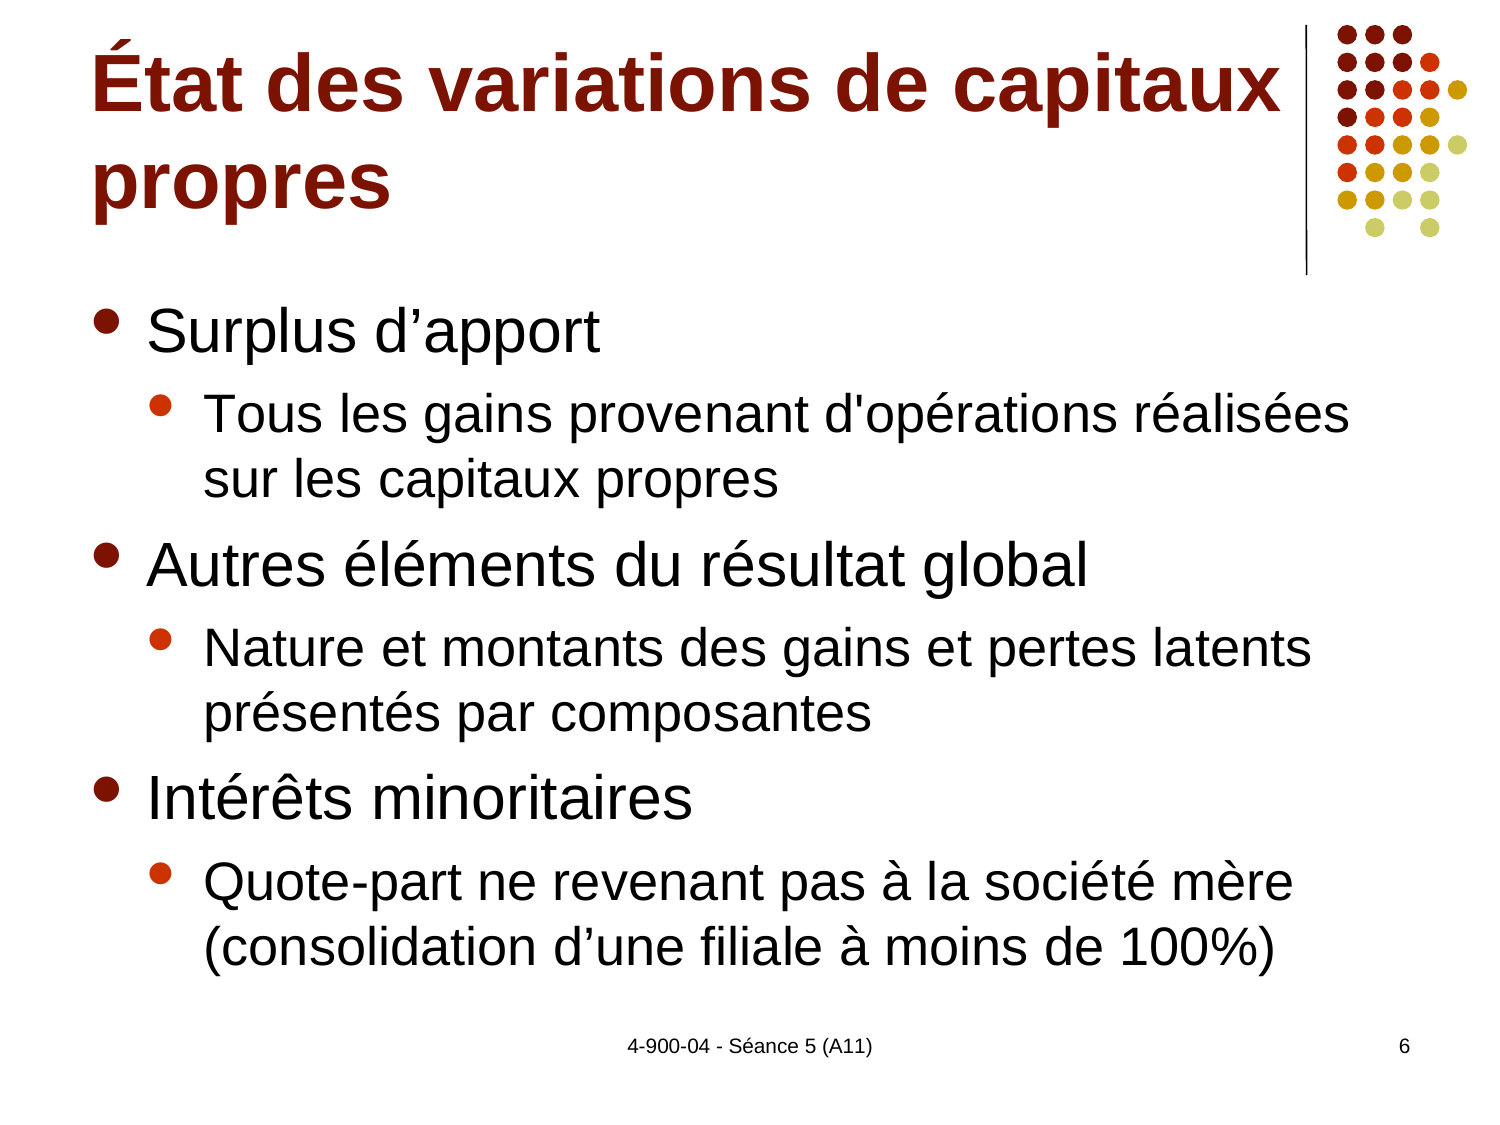

État des variations de capitaux propres
Surplus d’apport
Tous les gains provenant d'opérations réalisées sur les capitaux propres
Autres éléments du résultat global
Nature et montants des gains et pertes latents présentés par composantes
Intérêts minoritaires
Quote-part ne revenant pas à la société mère (consolidation d’une filiale à moins de 100%)
4-900-04 - Séance 5 (A11)